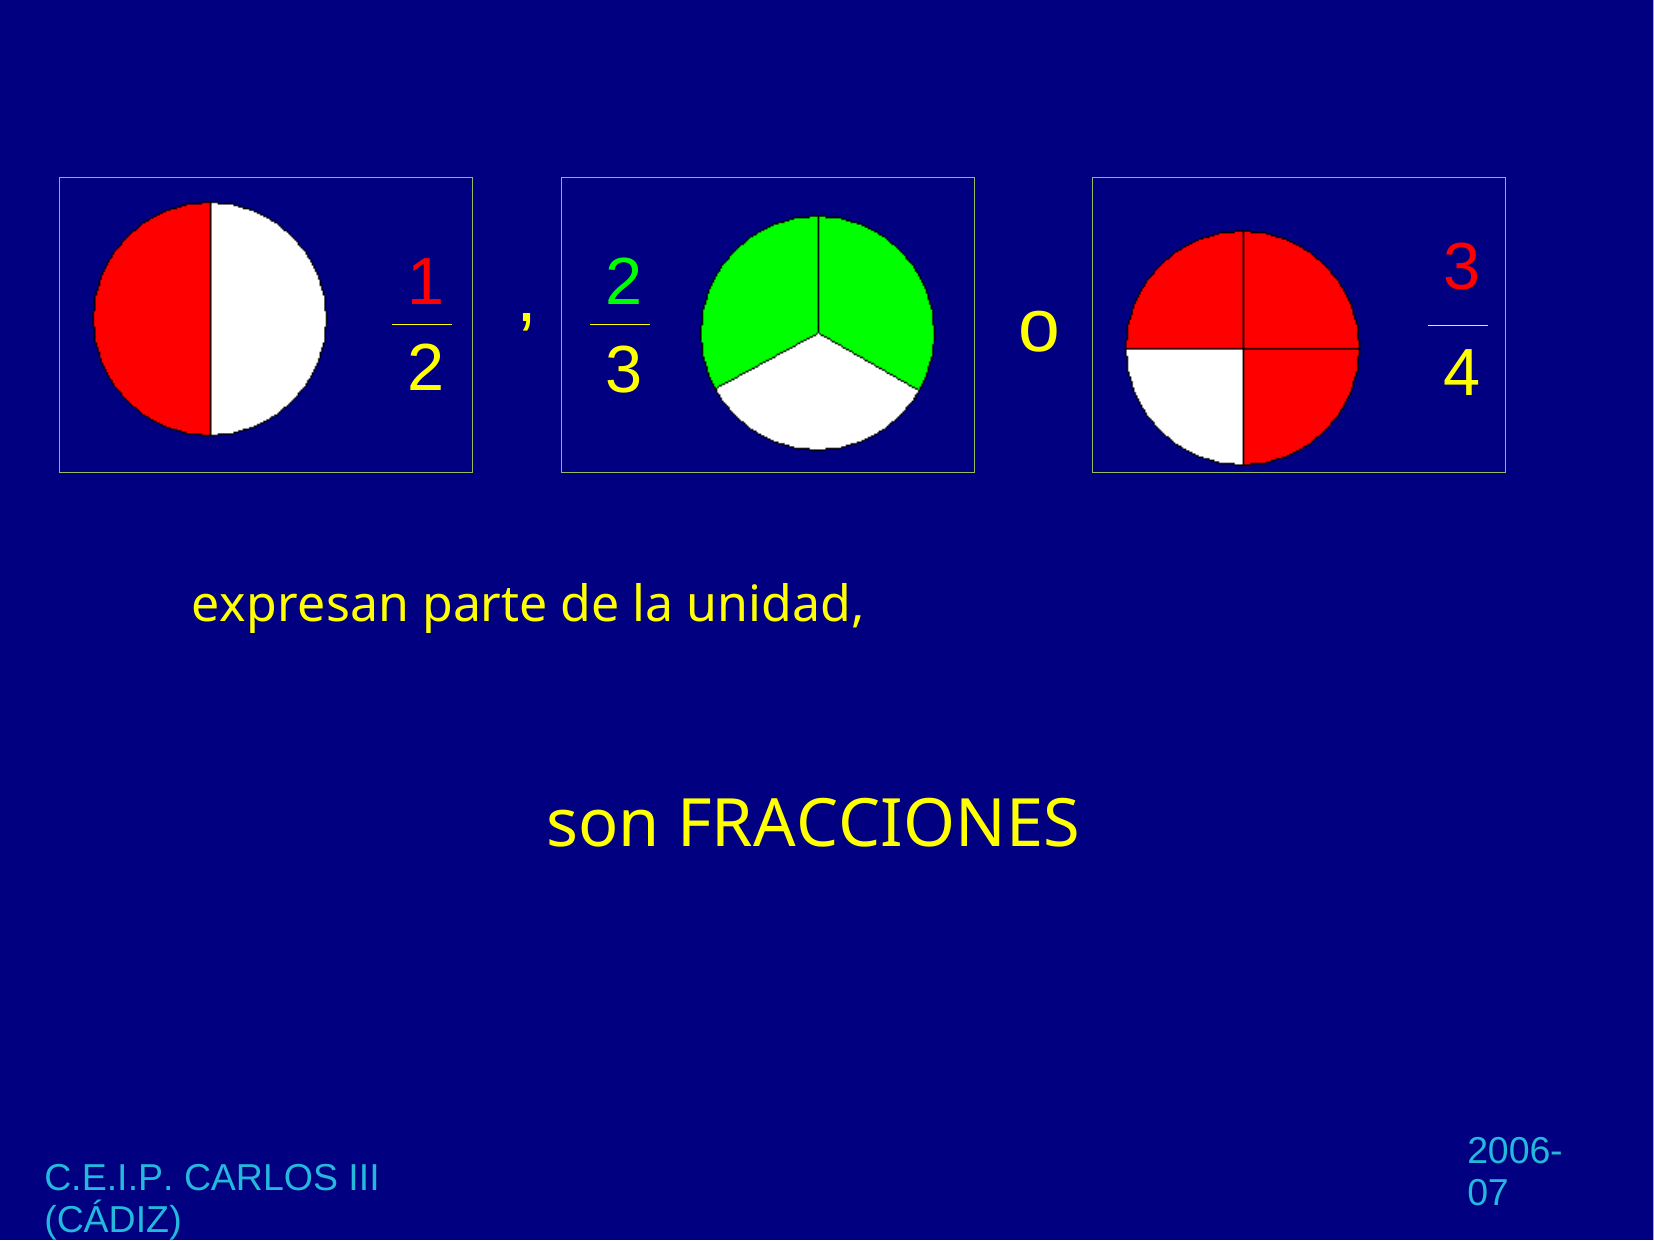

3
1
2
,
o
2
3
4
expresan parte de la unidad,
son FRACCIONES
2006-07
C.E.I.P. CARLOS III (CÁDIZ)